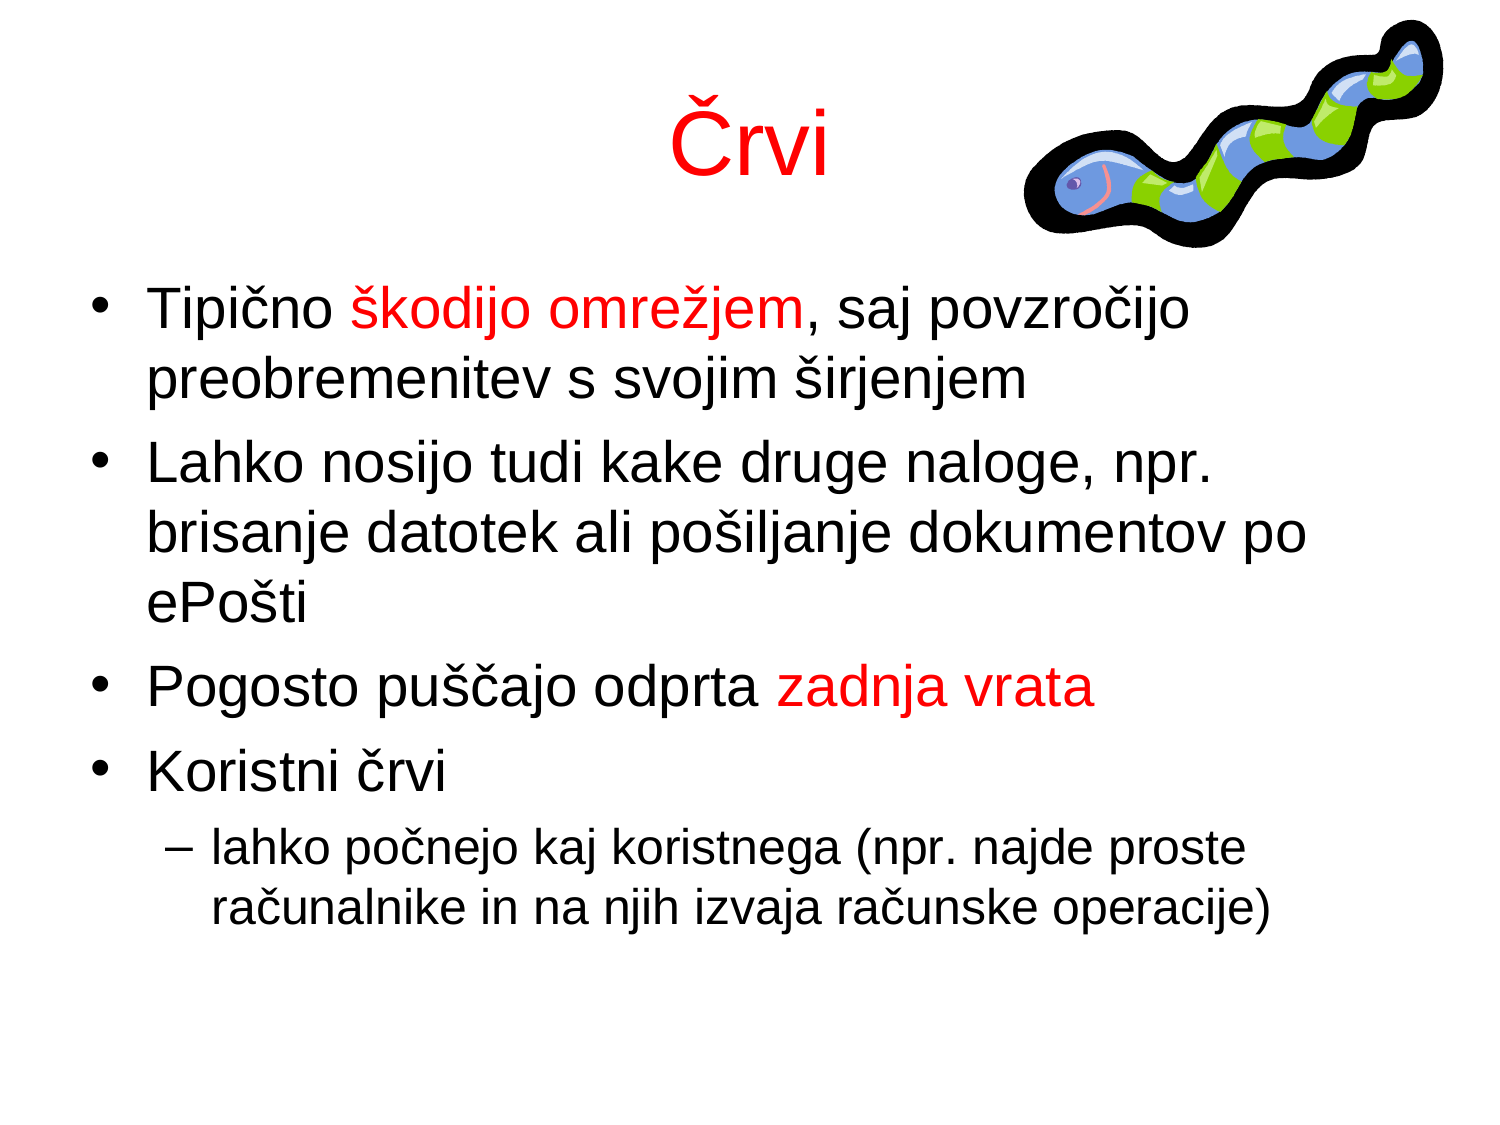

# Črvi
Tipično škodijo omrežjem, saj povzročijo preobremenitev s svojim širjenjem
Lahko nosijo tudi kake druge naloge, npr. brisanje datotek ali pošiljanje dokumentov po ePošti
Pogosto puščajo odprta zadnja vrata
Koristni črvi
lahko počnejo kaj koristnega (npr. najde proste računalnike in na njih izvaja računske operacije)